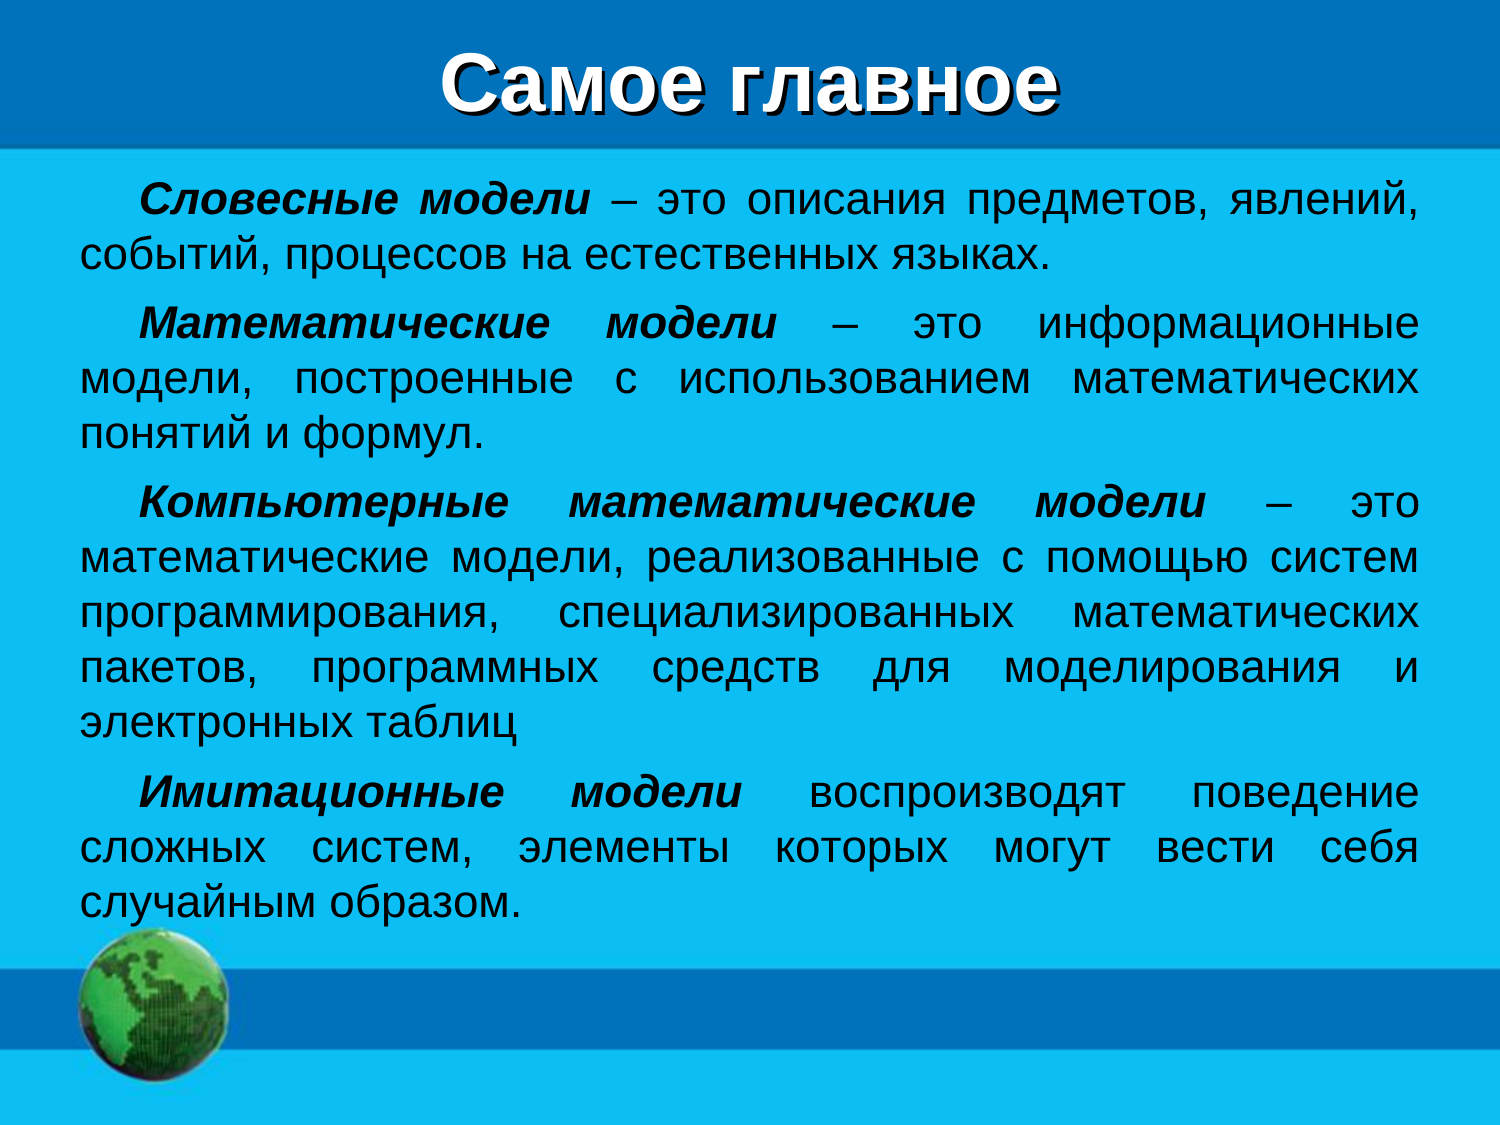

Самое главное
Словесные модели – это описания предметов, явлений, событий, процессов на естественных языках.
Математические модели – это информационные модели, построенные с использованием математических понятий и формул.
Компьютерные математические модели – это математические модели, реализованные с помощью систем программирования, специализированных математических пакетов, программных средств для моделирования и электронных таблиц
Имитационные модели воспроизводят поведение сложных систем, элементы которых могут вести себя случайным образом.